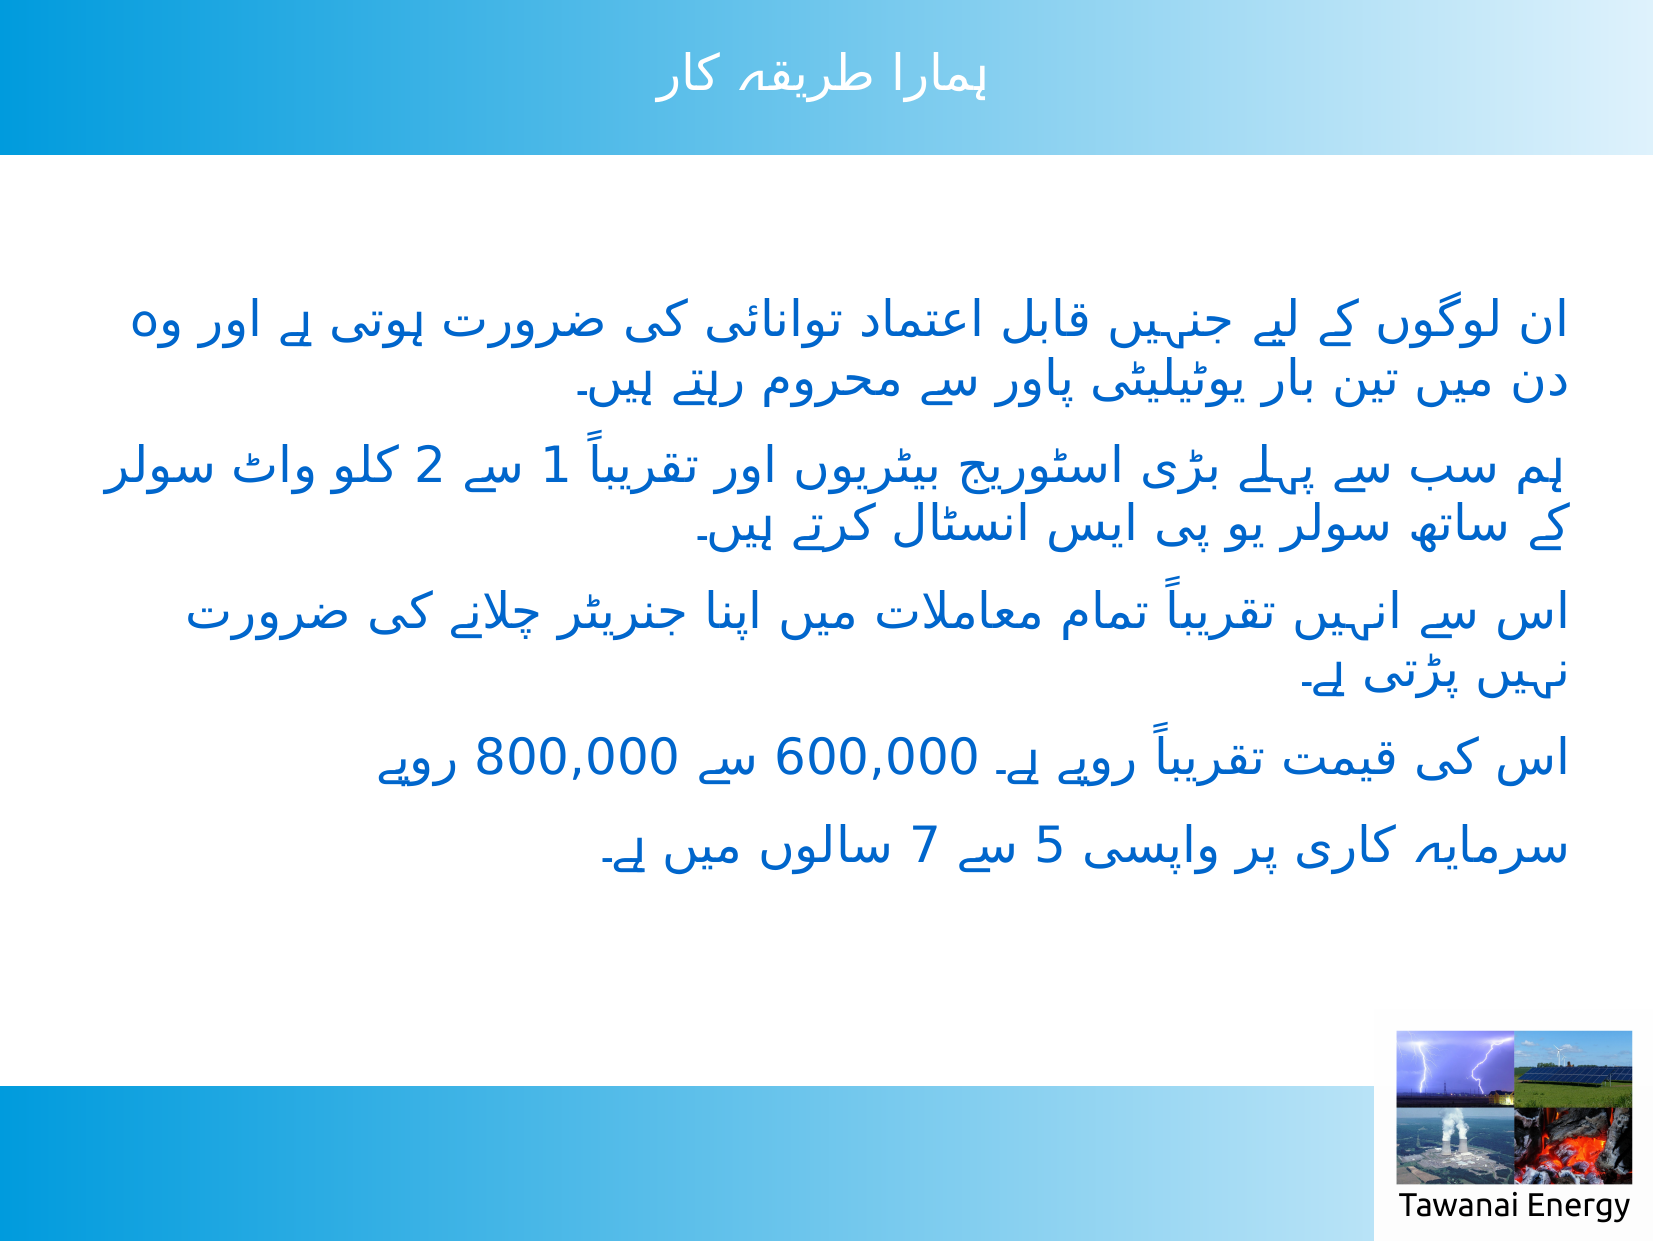

# ہمارا طریقہ کار
ان لوگوں کے لیے جنہیں قابل اعتماد توانائی کی ضرورت ہوتی ہے اور وہ دن میں تین بار یوٹیلیٹی پاور سے محروم رہتے ہیں۔
ہم سب سے پہلے بڑی اسٹوریج بیٹریوں اور تقریباً 1 سے 2 کلو واٹ سولر کے ساتھ سولر یو پی ایس انسٹال کرتے ہیں۔
اس سے انہیں تقریباً تمام معاملات میں اپنا جنریٹر چلانے کی ضرورت نہیں پڑتی ہے۔
اس کی قیمت تقریباً روپے ہے۔ 600,000 سے 800,000 روپے
سرمایہ کاری پر واپسی 5 سے 7 سالوں میں ہے۔